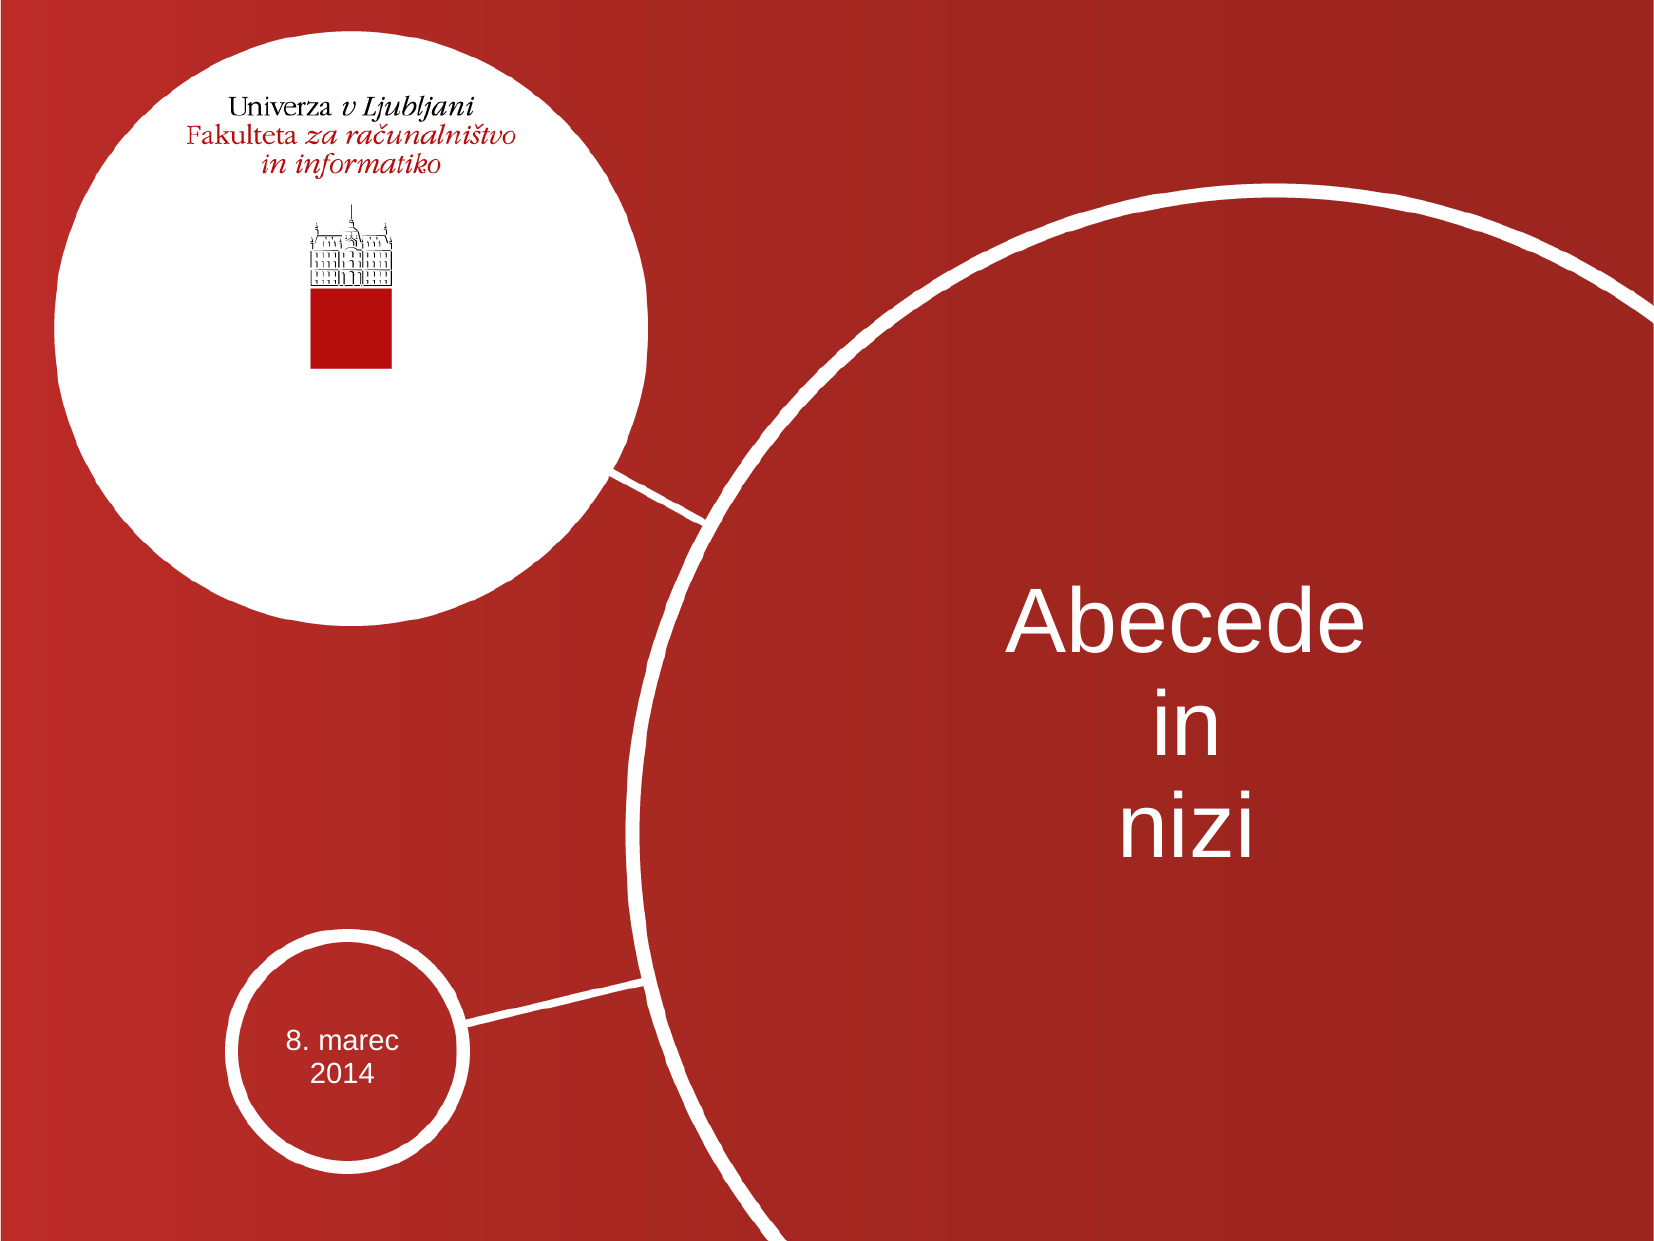

# Abecede
in
nizi
8. marec
2014